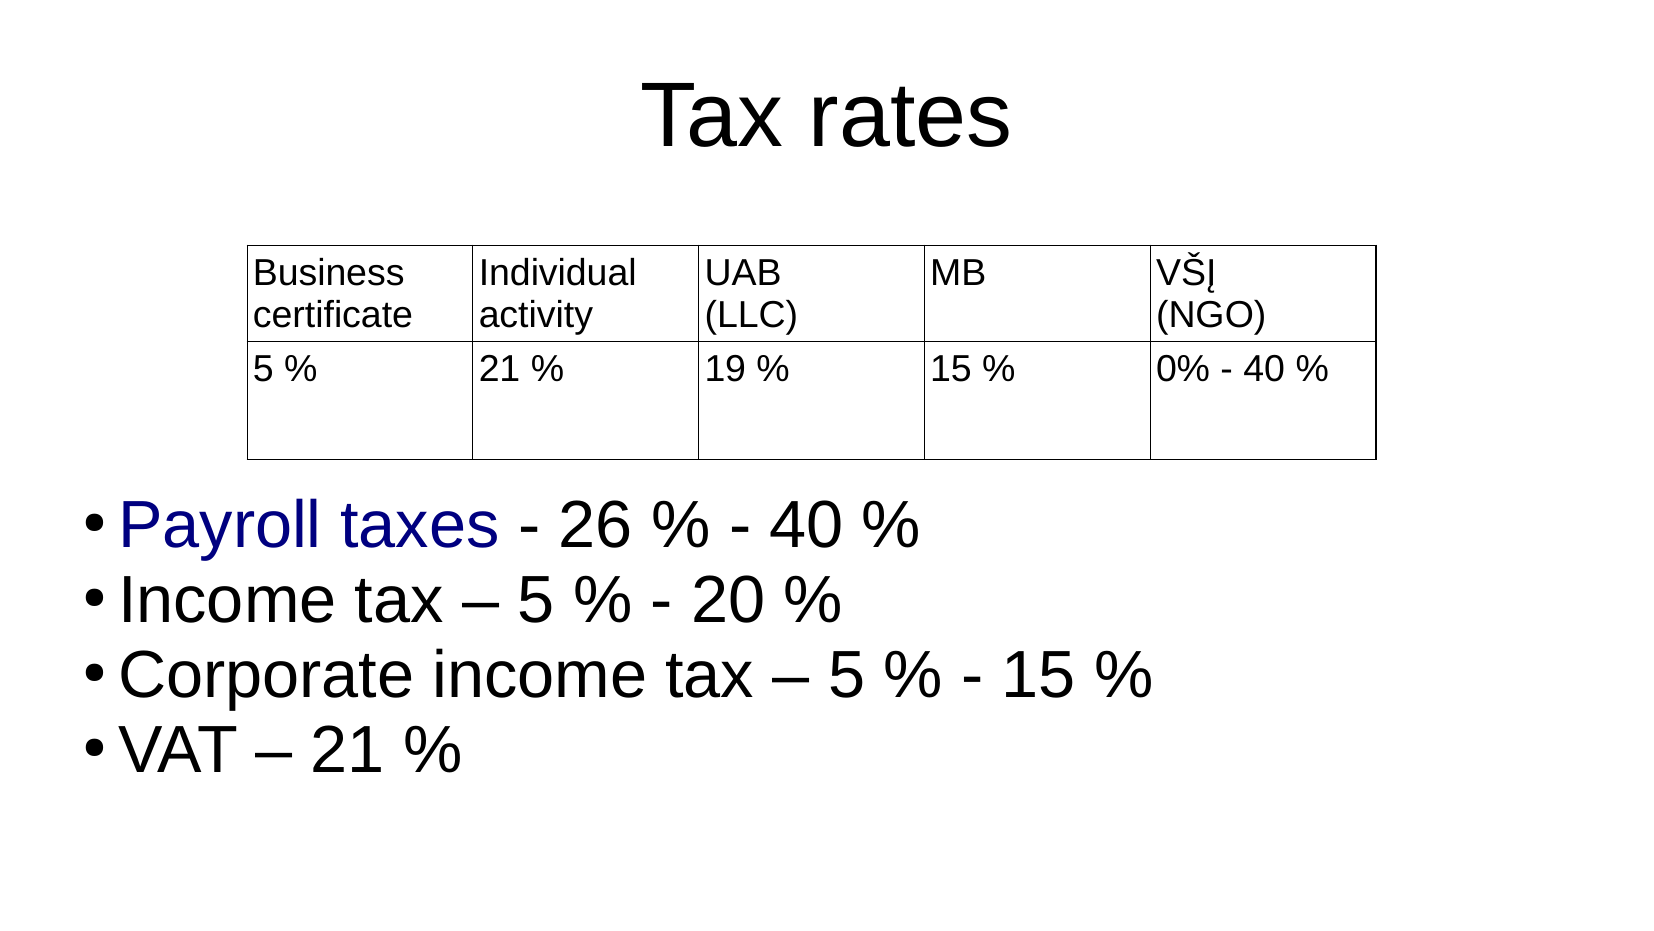

# Tax rates
Payroll taxes - 26 % - 40 %
Income tax – 5 % - 20 %
Corporate income tax – 5 % - 15 %
VAT – 21 %
| Business certificate | Individual activity | UAB (LLC) | MB | VŠĮ (NGO) |
| --- | --- | --- | --- | --- |
| 5 % | 21 % | 19 % | 15 % | 0% - 40 % |